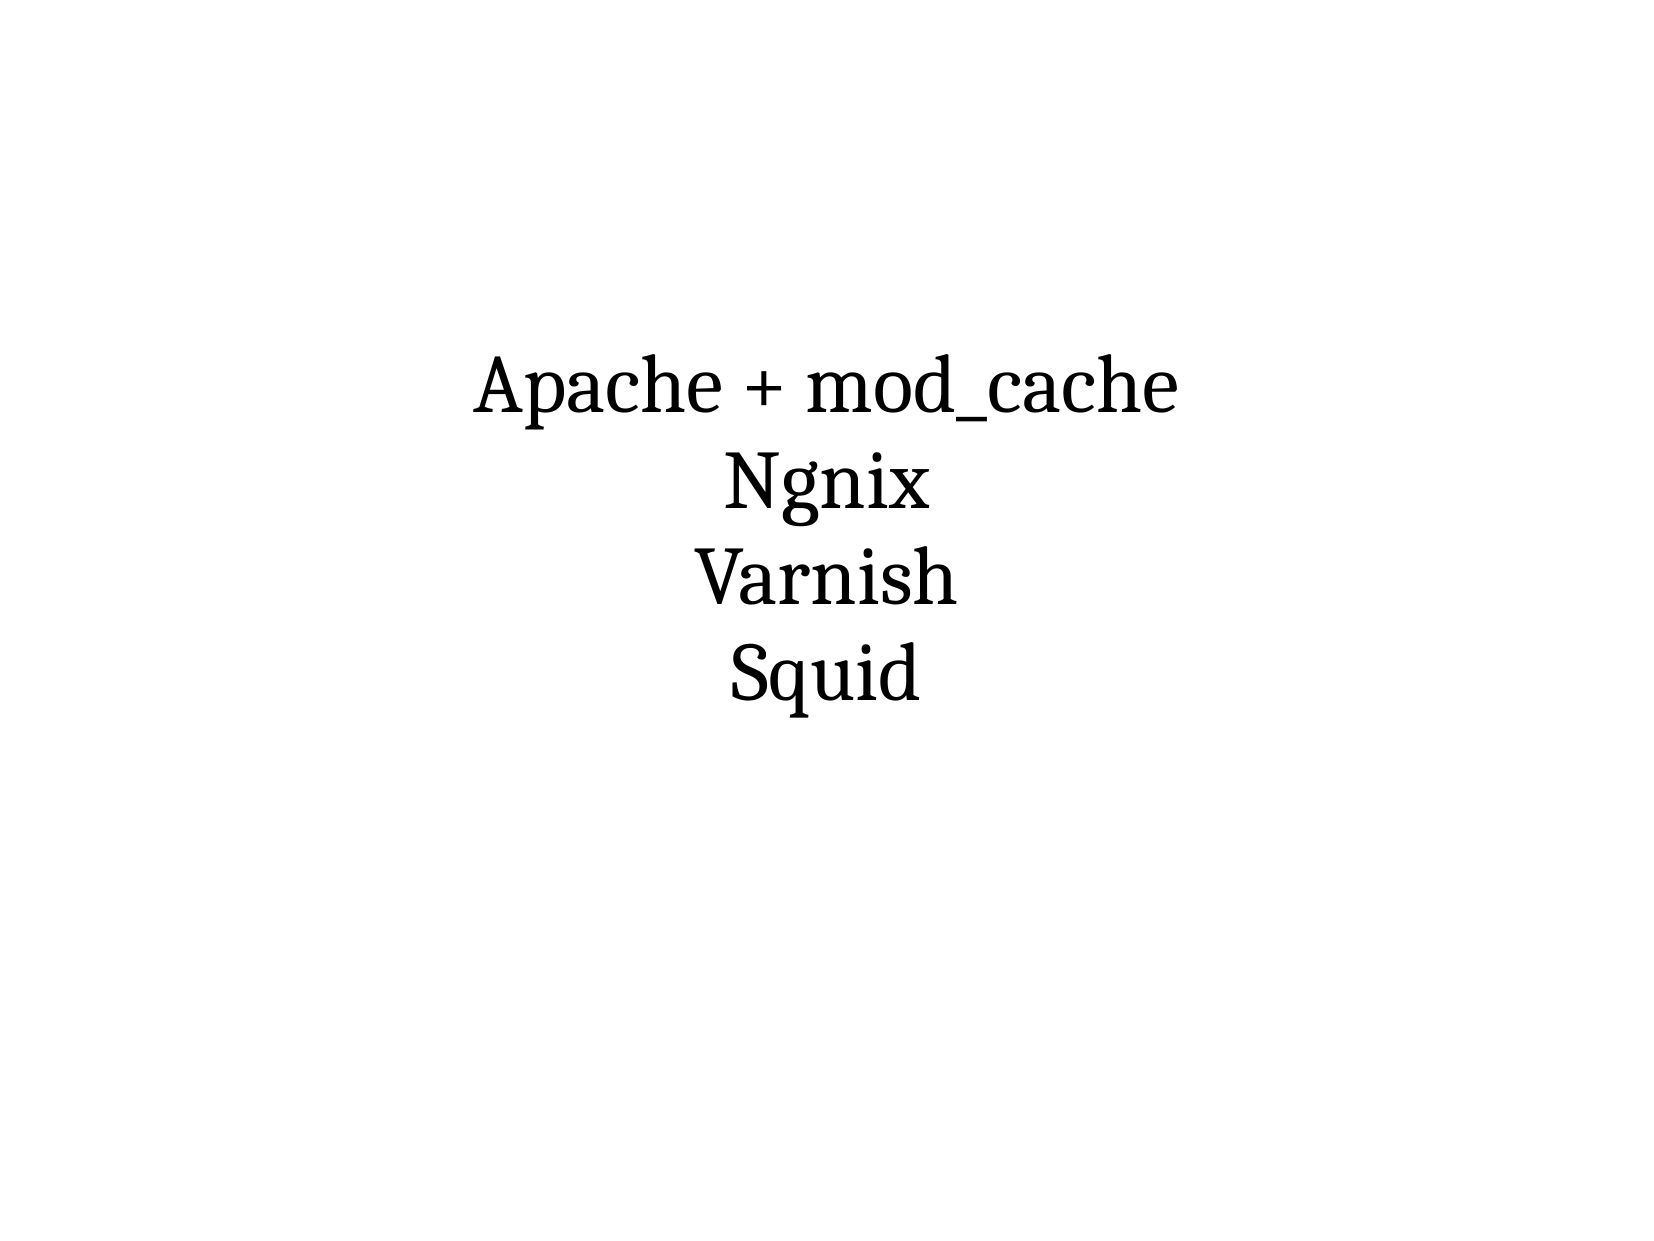

# Apache + mod_cache
Ngnix
Varnish
Squid